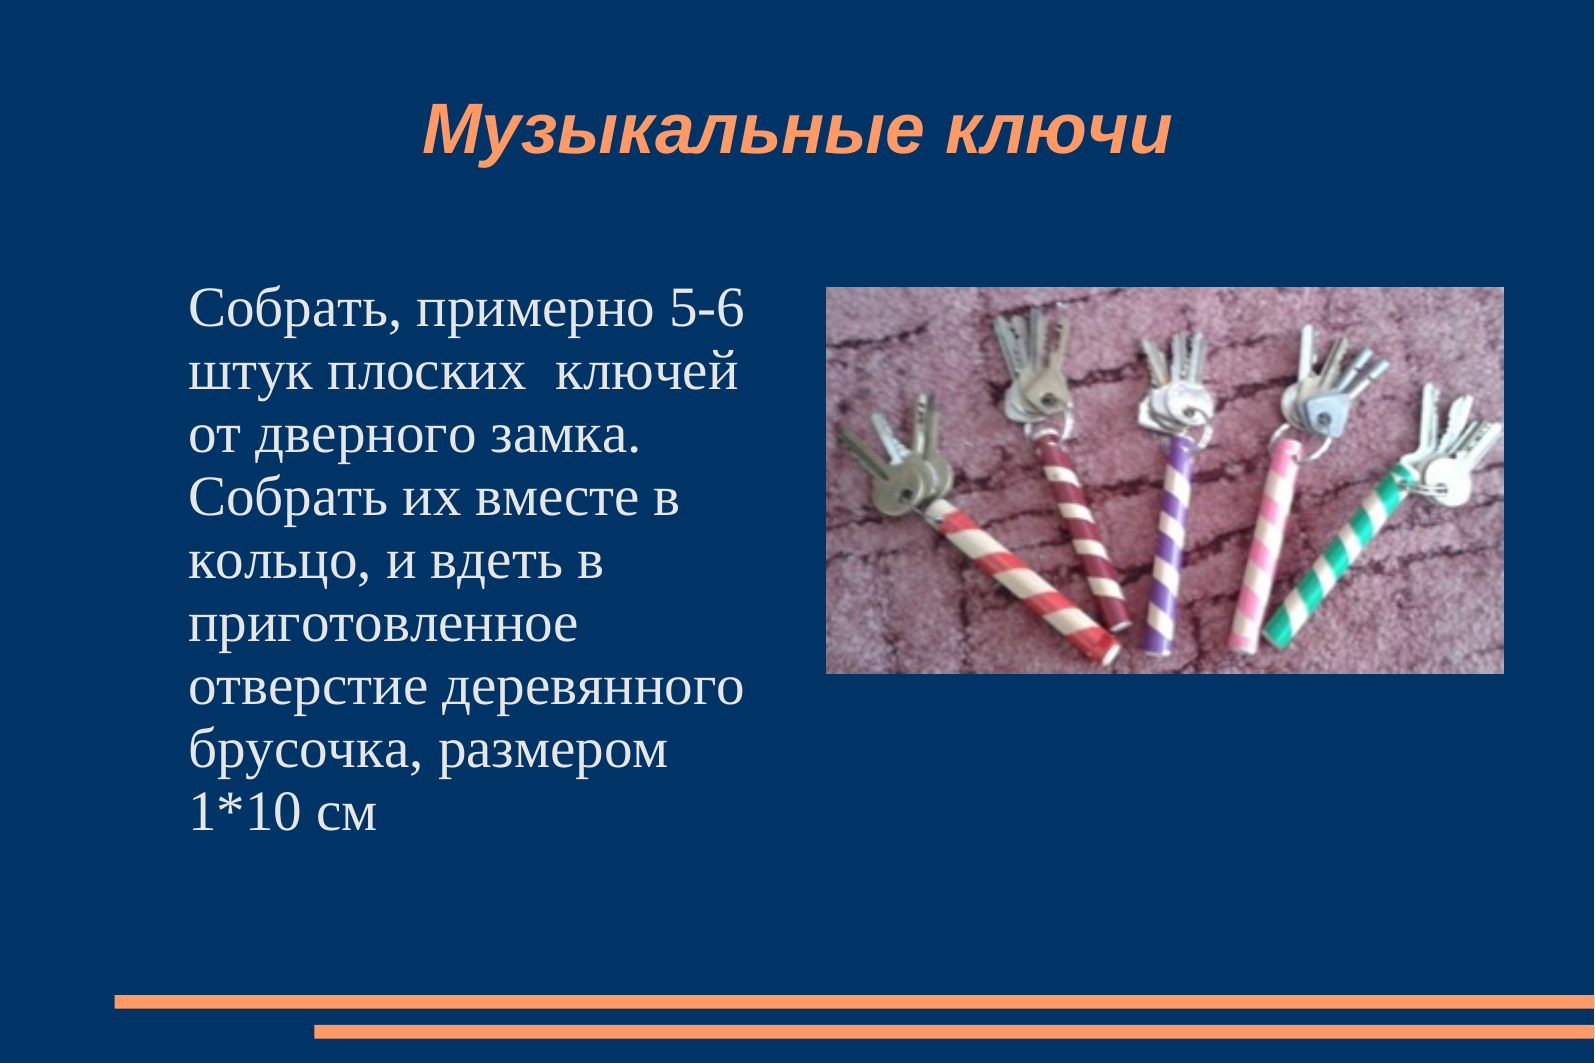

# Музыкальные ключи
Собрать, примерно 5-6 штук плоских  ключей от дверного замка. Собрать их вместе в кольцо, и вдеть в приготовленное отверстие деревянного брусочка, размером 1*10 см